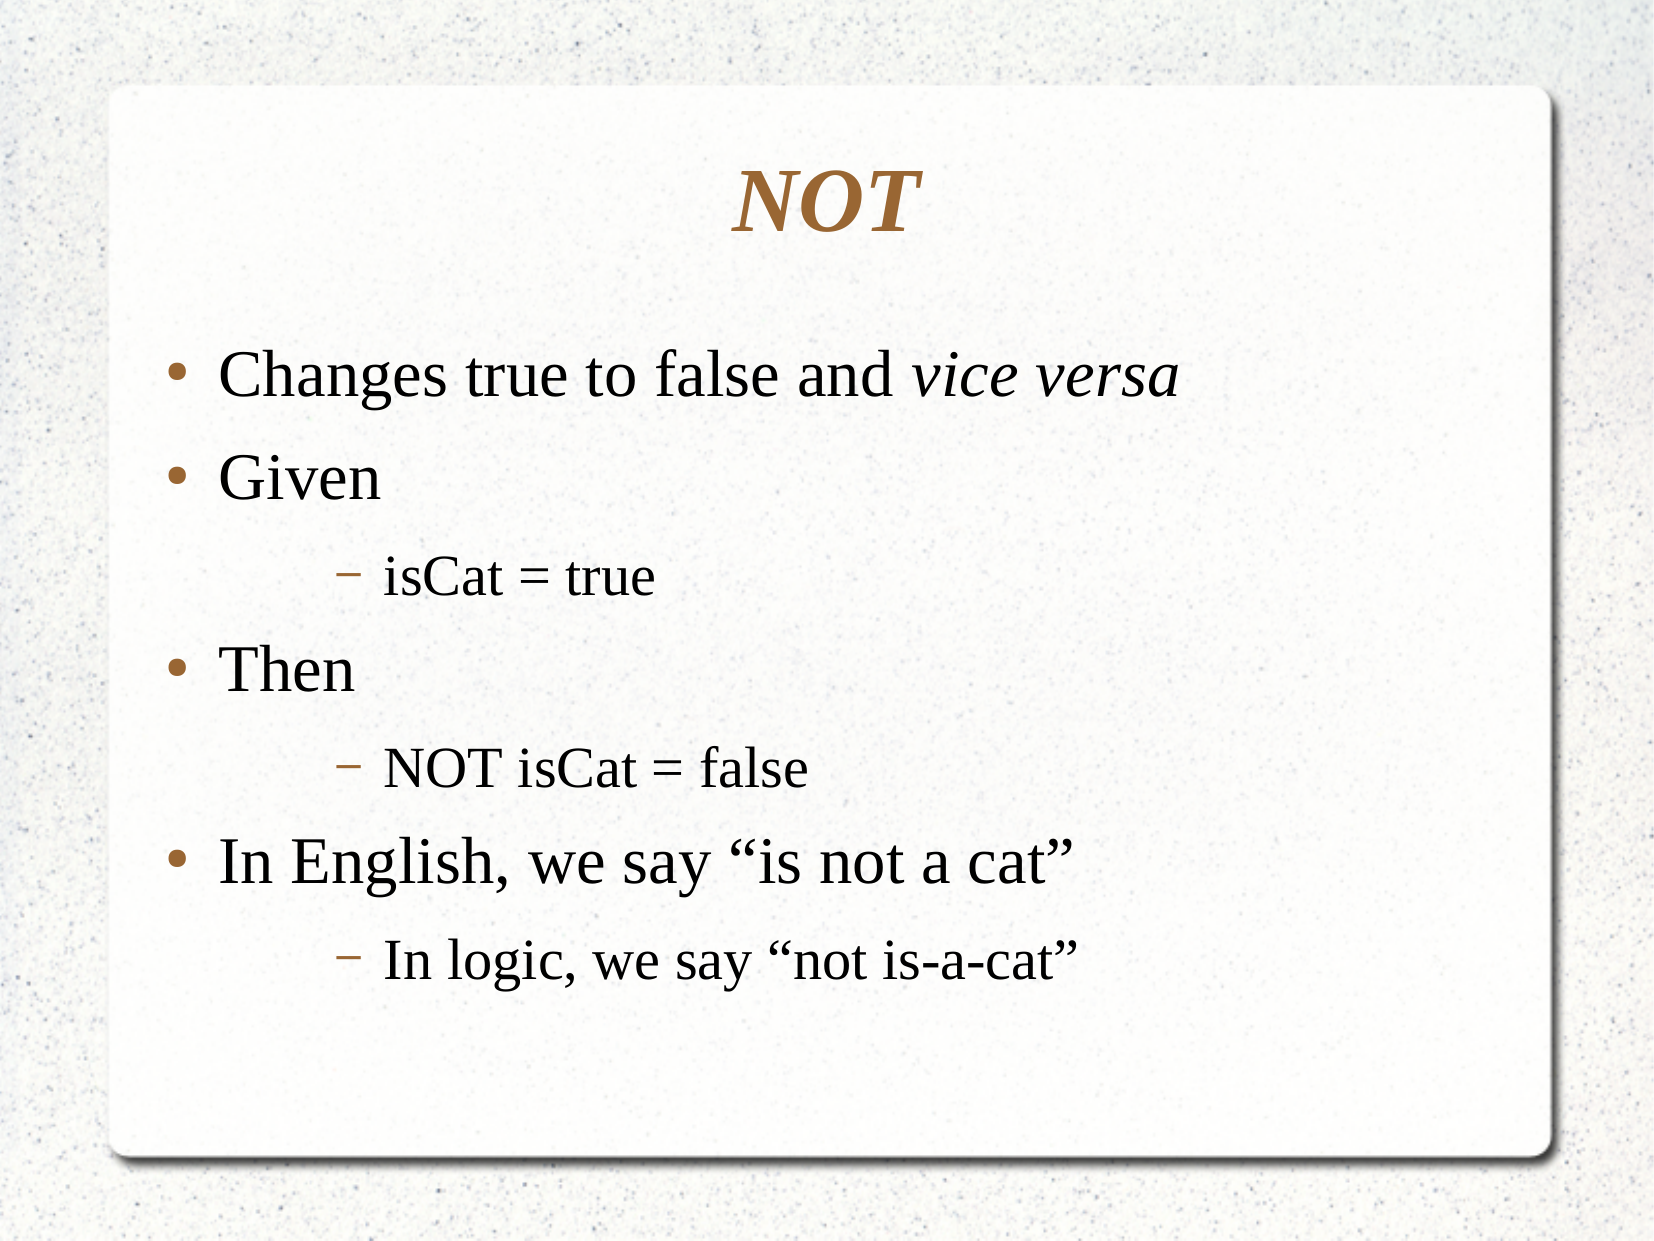

# NOT
Changes true to false and vice versa
Given
isCat = true
Then
NOT isCat = false
In English, we say “is not a cat”
In logic, we say “not is-a-cat”